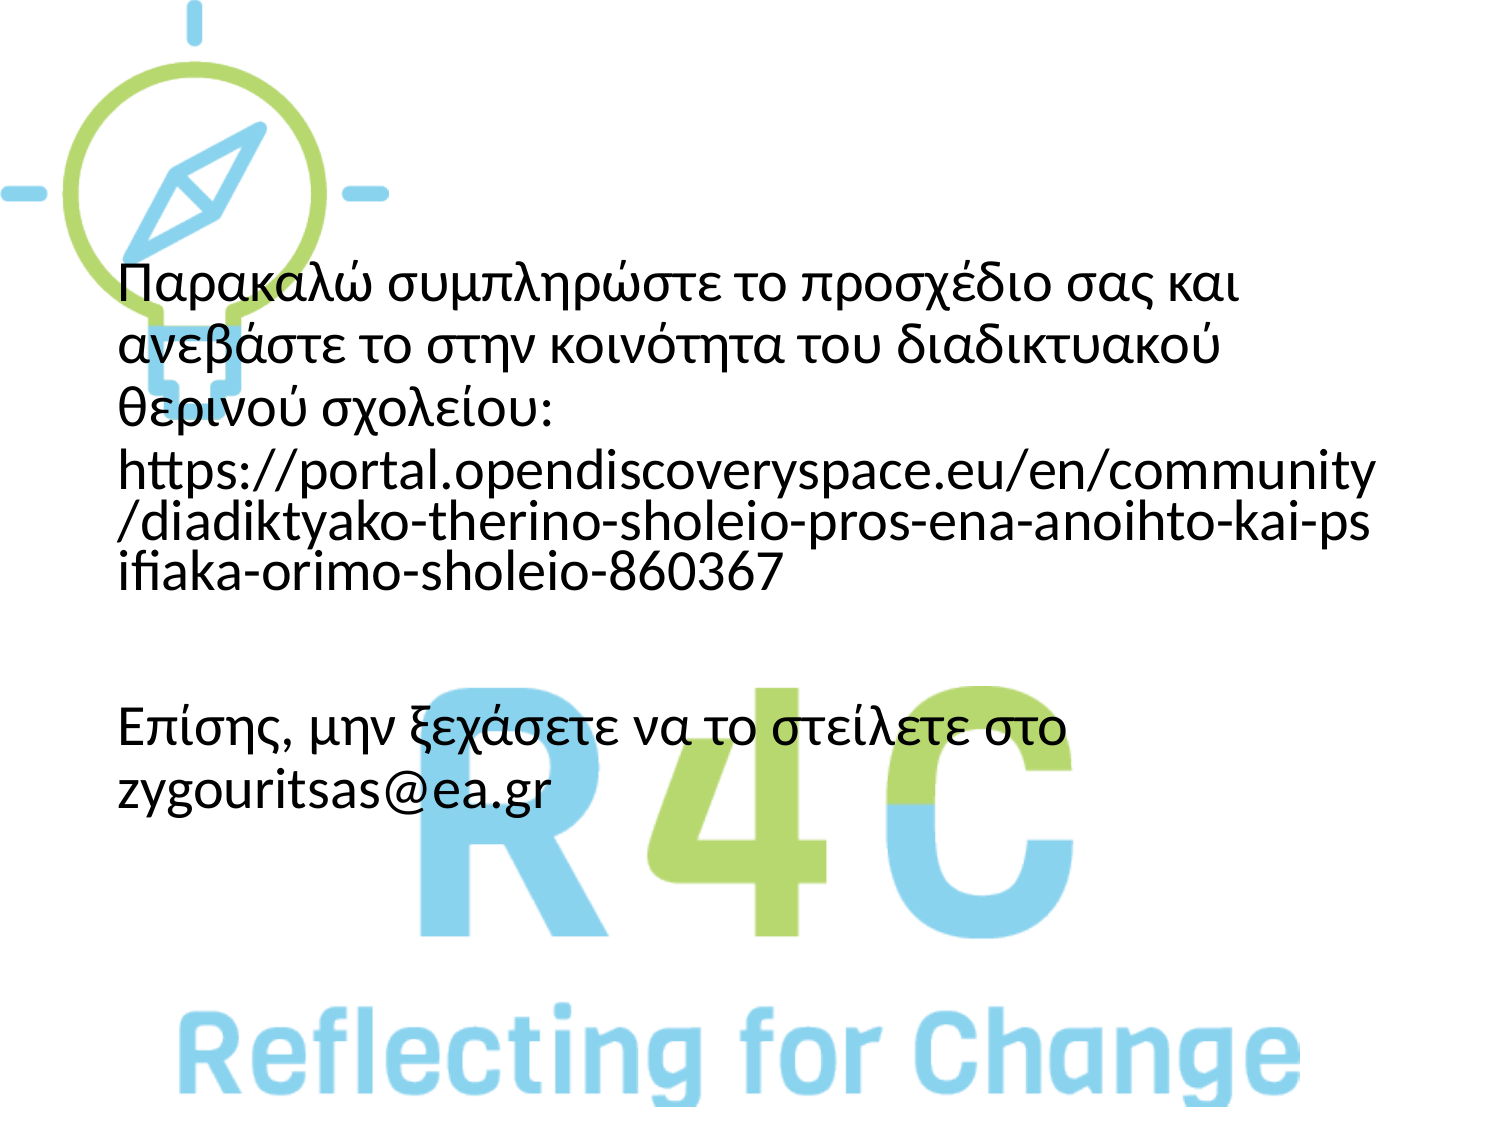

# Παρακαλώ συμπληρώστε το προσχέδιο σας και ανεβάστε το στην κοινότητα του διαδικτυακού θερινού σχολείου: https://portal.opendiscoveryspace.eu/en/community/diadiktyako-therino-sholeio-pros-ena-anoihto-kai-psifiaka-orimo-sholeio-860367
Επίσης, μην ξεχάσετε να το στείλετε στο
zygouritsas@ea.gr